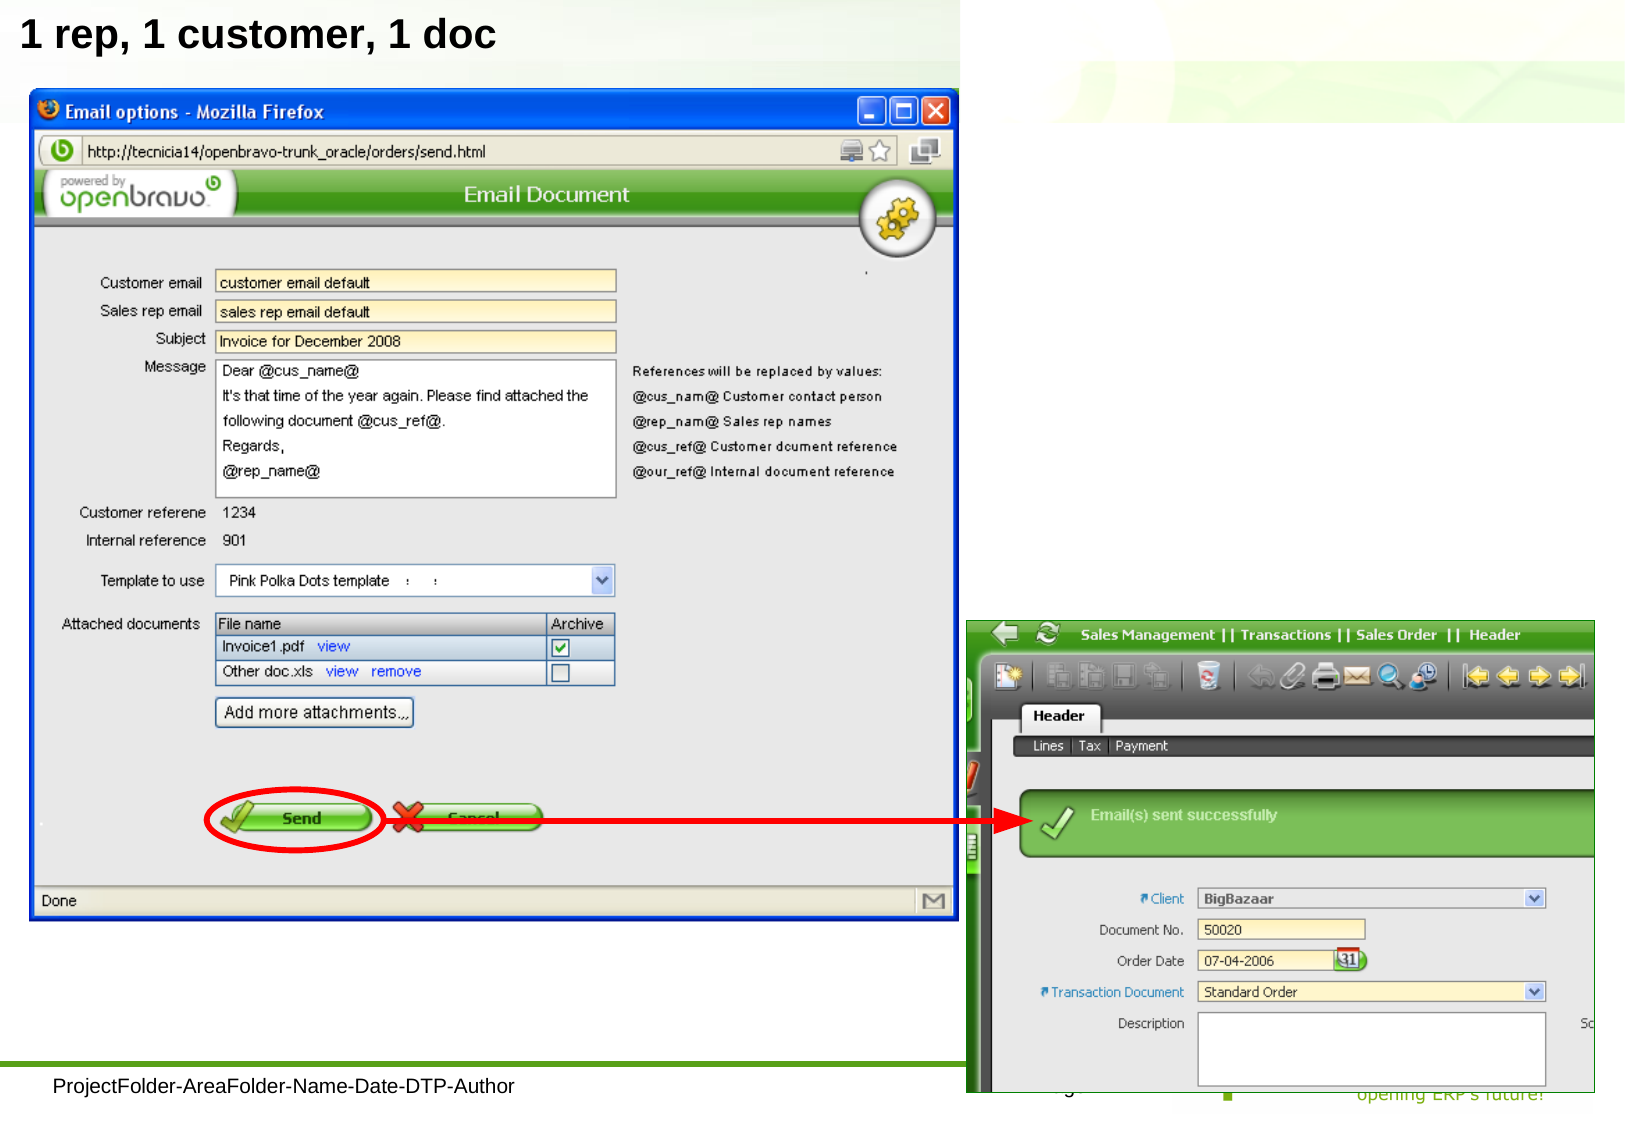

# 1 rep, 1 customer, 1 doc